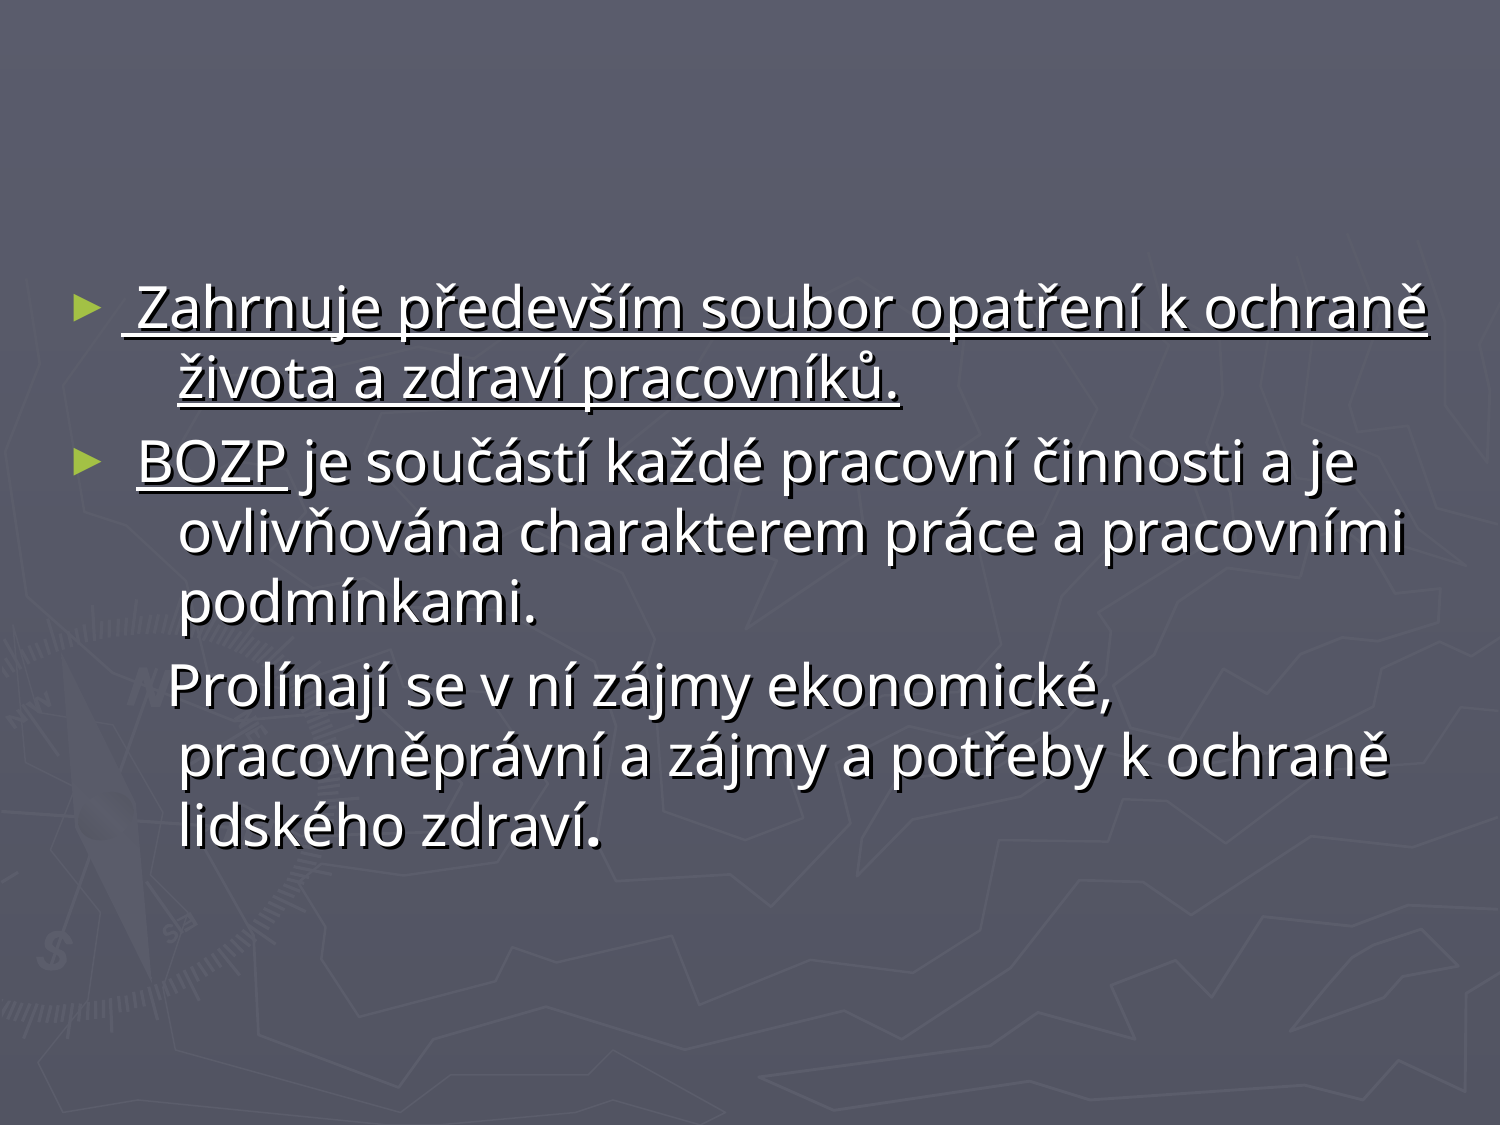

# Zahrnuje především soubor opatření k ochraně života a zdraví pracovníků.
 BOZP je součástí každé pracovní činnosti a je ovlivňována charakterem práce a pracovními podmínkami.
 Prolínají se v ní zájmy ekonomické, pracovněprávní a zájmy a potřeby k ochraně lidského zdraví.